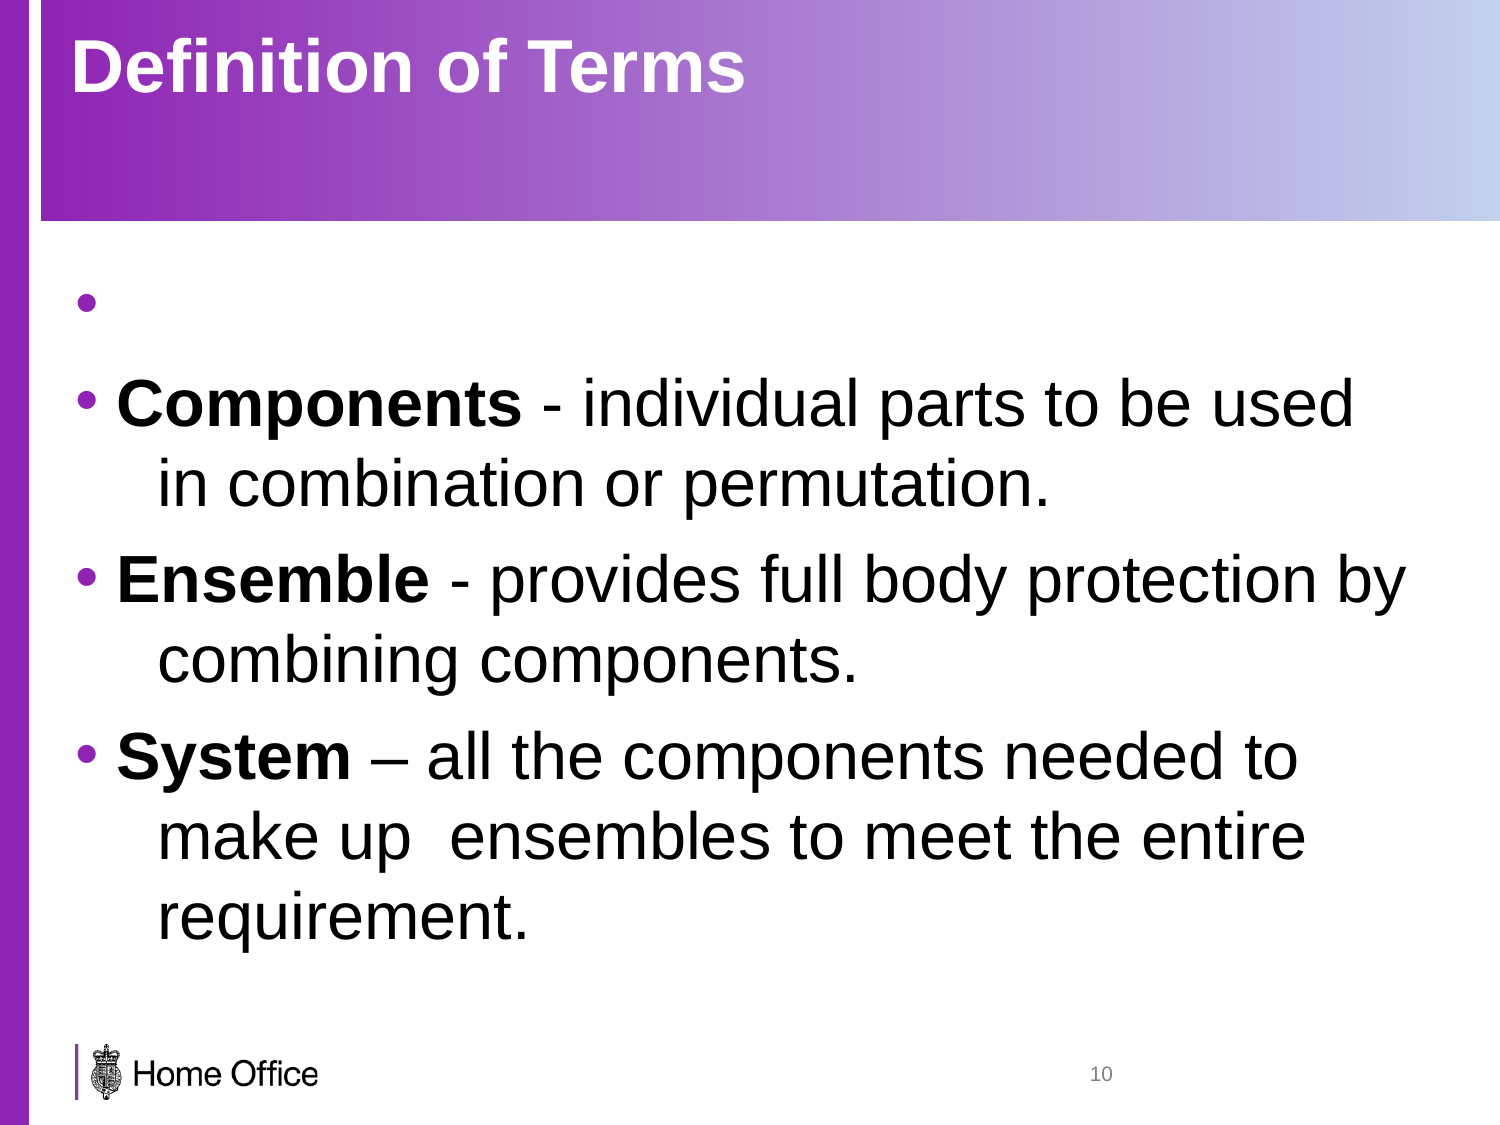

# Definition of Terms
Components - individual parts to be used in combination or permutation.
Ensemble - provides full body protection by combining components.
System – all the components needed to make up ensembles to meet the entire requirement.